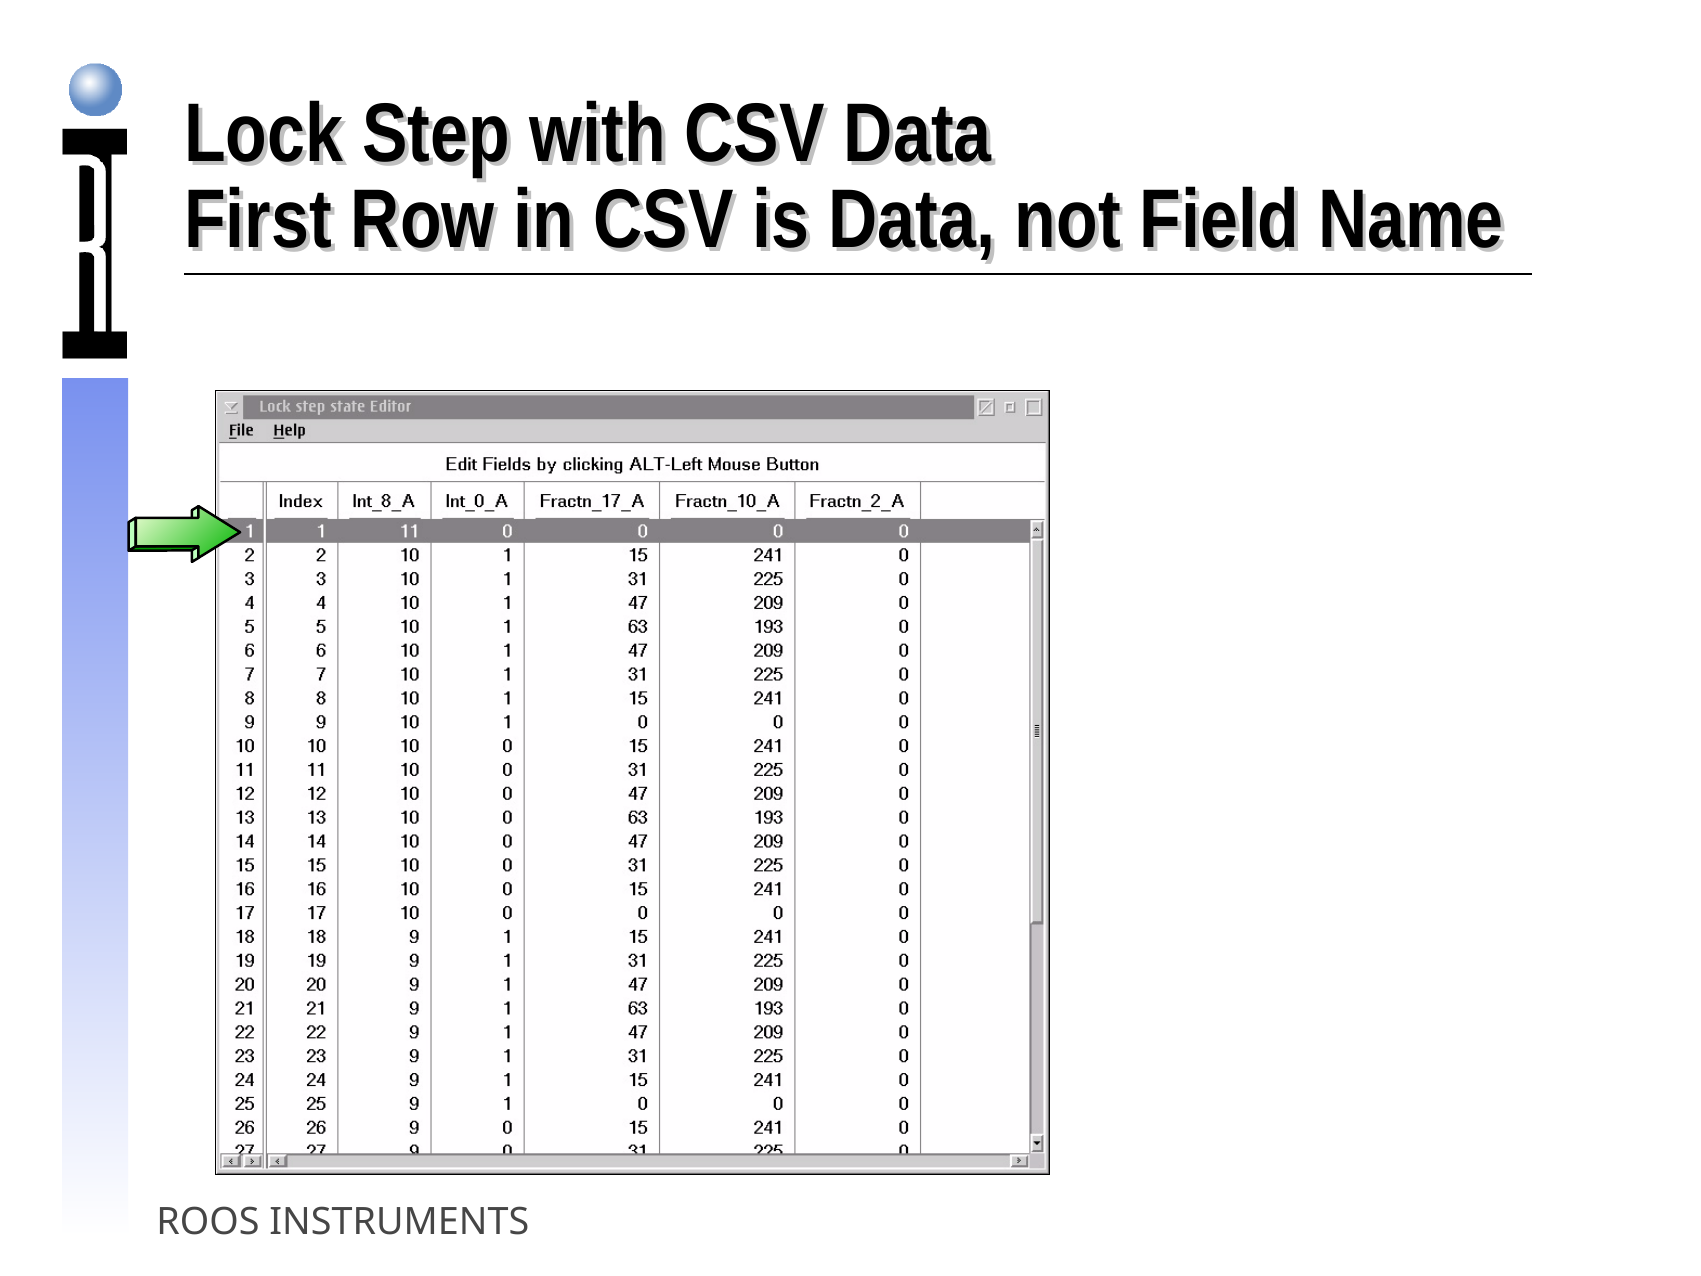

Lock Step with CSV Data
First Row in CSV is Data, not Field Name